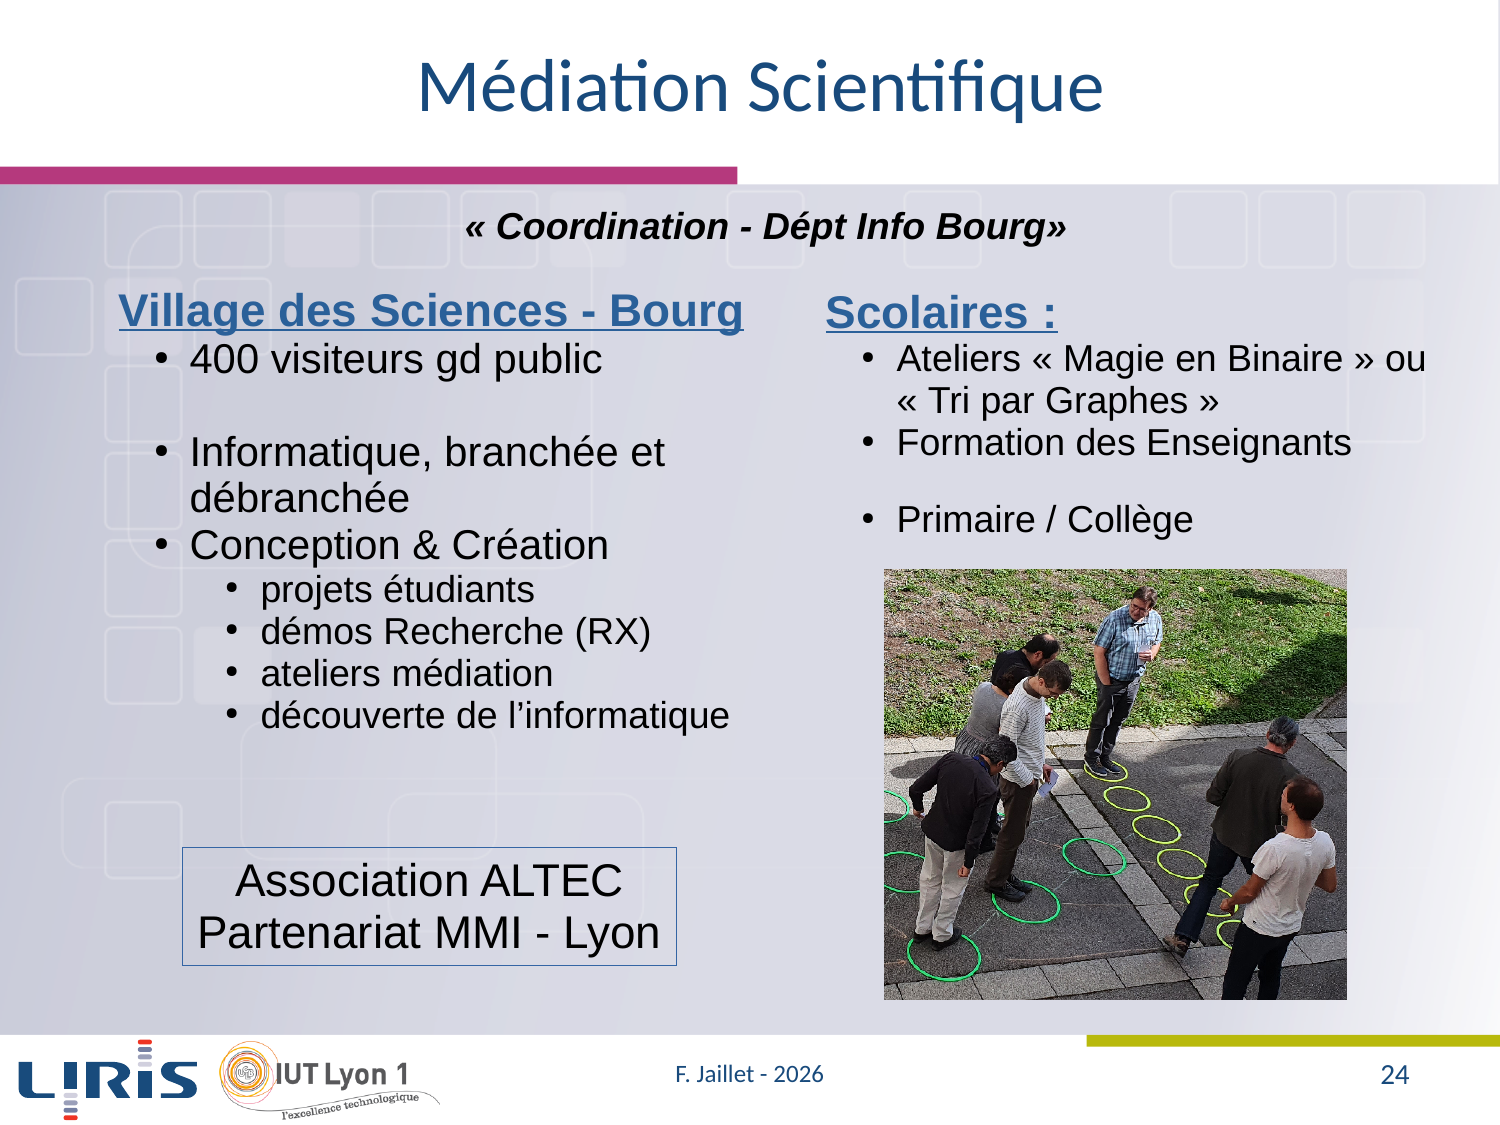

# Médiation Scientifique
« Coordination - Dépt Info Bourg»
Village des Sciences - Bourg
400 visiteurs gd public
Informatique, branchée et débranchée
Conception & Création
projets étudiants
démos Recherche (RX)
ateliers médiation
découverte de l’informatique
Scolaires :
Ateliers « Magie en Binaire » ou « Tri par Graphes »
Formation des Enseignants
Primaire / Collège
Association ALTEC
Partenariat MMI - Lyon
F. Jaillet - 2026